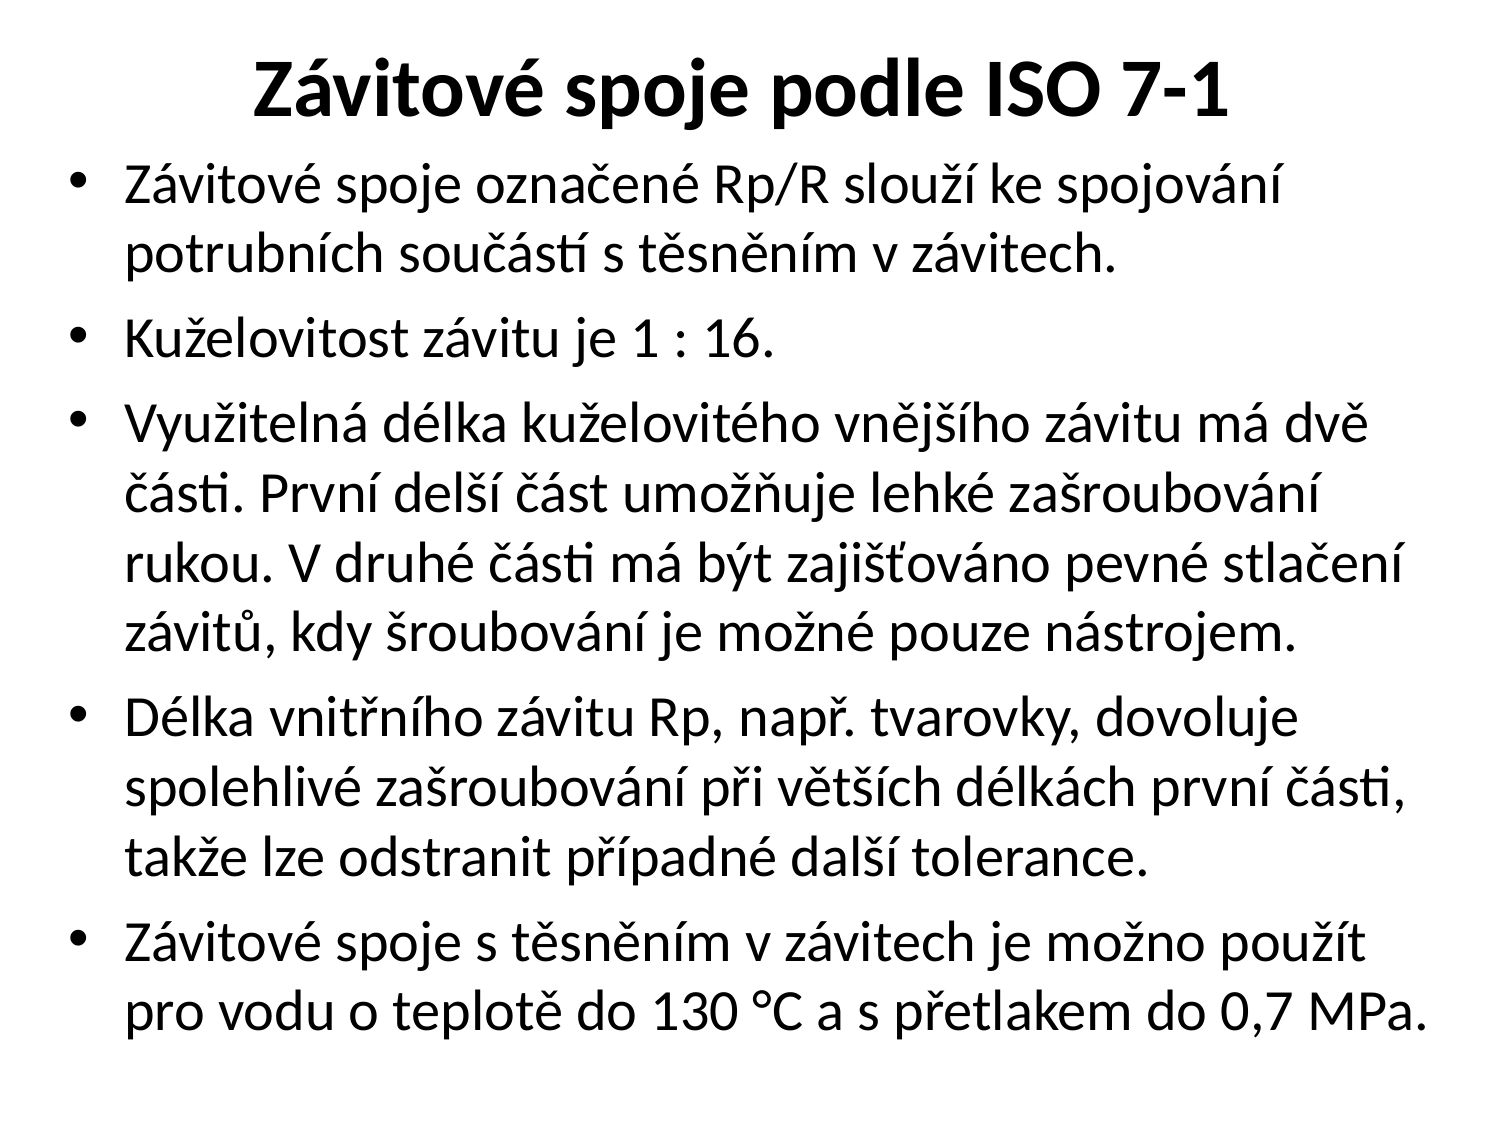

# Závitové spoje podle ISO 7-1
Závitové spoje označené Rp/R slouží ke spojování potrubních součástí s těsněním v závitech.
Kuželovitost závitu je 1 : 16.
Využitelná délka kuželovitého vnějšího závitu má dvě části. První delší část umožňuje lehké zašroubování rukou. V druhé části má být zajišťováno pevné stlačení závitů, kdy šroubování je možné pouze nástrojem.
Délka vnitřního závitu Rp, např. tvarovky, dovoluje spolehlivé zašroubování při větších délkách první části, takže lze odstranit případné další tolerance.
Závitové spoje s těsněním v závitech je možno použít pro vodu o teplotě do 130 °C a s přetlakem do 0,7 MPa.